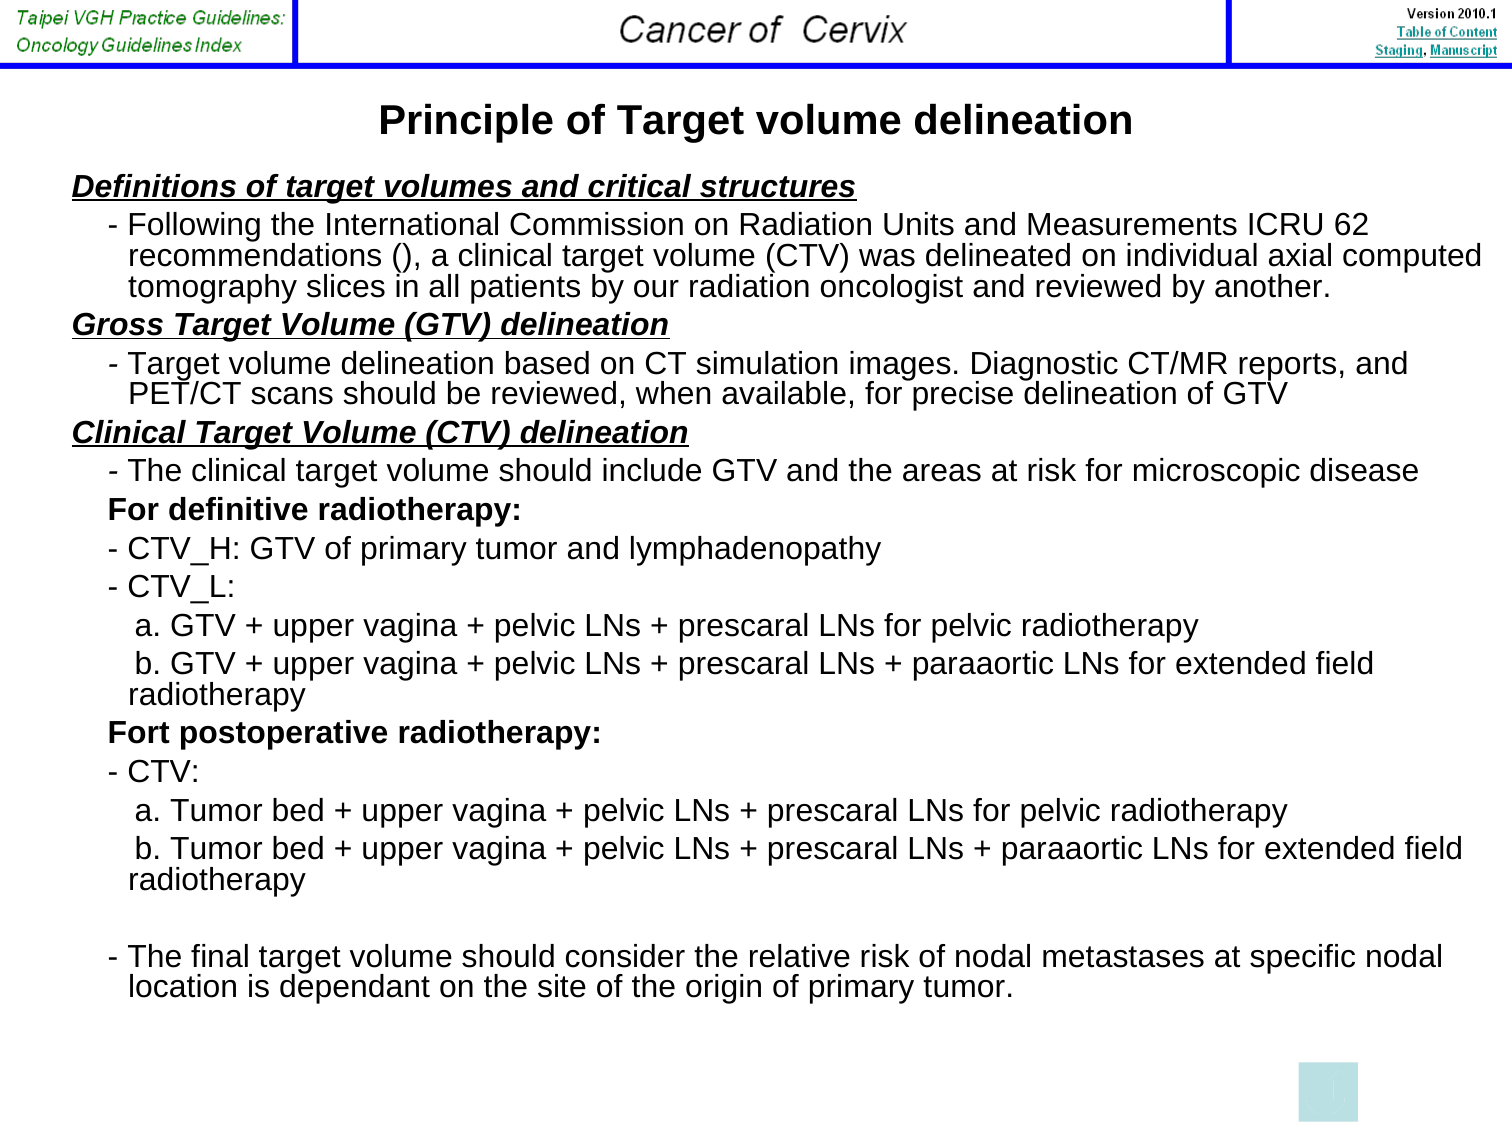

# Principle of Target volume delineation
Definitions of target volumes and critical structures
 - Following the International Commission on Radiation Units and Measurements ICRU 62 recommendations (), a clinical target volume (CTV) was delineated on individual axial computed tomography slices in all patients by our radiation oncologist and reviewed by another.
Gross Target Volume (GTV) delineation
 - Target volume delineation based on CT simulation images. Diagnostic CT/MR reports, and PET/CT scans should be reviewed, when available, for precise delineation of GTV
Clinical Target Volume (CTV) delineation
 - The clinical target volume should include GTV and the areas at risk for microscopic disease
 For definitive radiotherapy:
 - CTV_H: GTV of primary tumor and lymphadenopathy
 - CTV_L:
 a. GTV + upper vagina + pelvic LNs + prescaral LNs for pelvic radiotherapy
 b. GTV + upper vagina + pelvic LNs + prescaral LNs + paraaortic LNs for extended field radiotherapy
 Fort postoperative radiotherapy:
 - CTV:
 a. Tumor bed + upper vagina + pelvic LNs + prescaral LNs for pelvic radiotherapy
 b. Tumor bed + upper vagina + pelvic LNs + prescaral LNs + paraaortic LNs for extended field radiotherapy
 - The final target volume should consider the relative risk of nodal metastases at specific nodal location is dependant on the site of the origin of primary tumor.